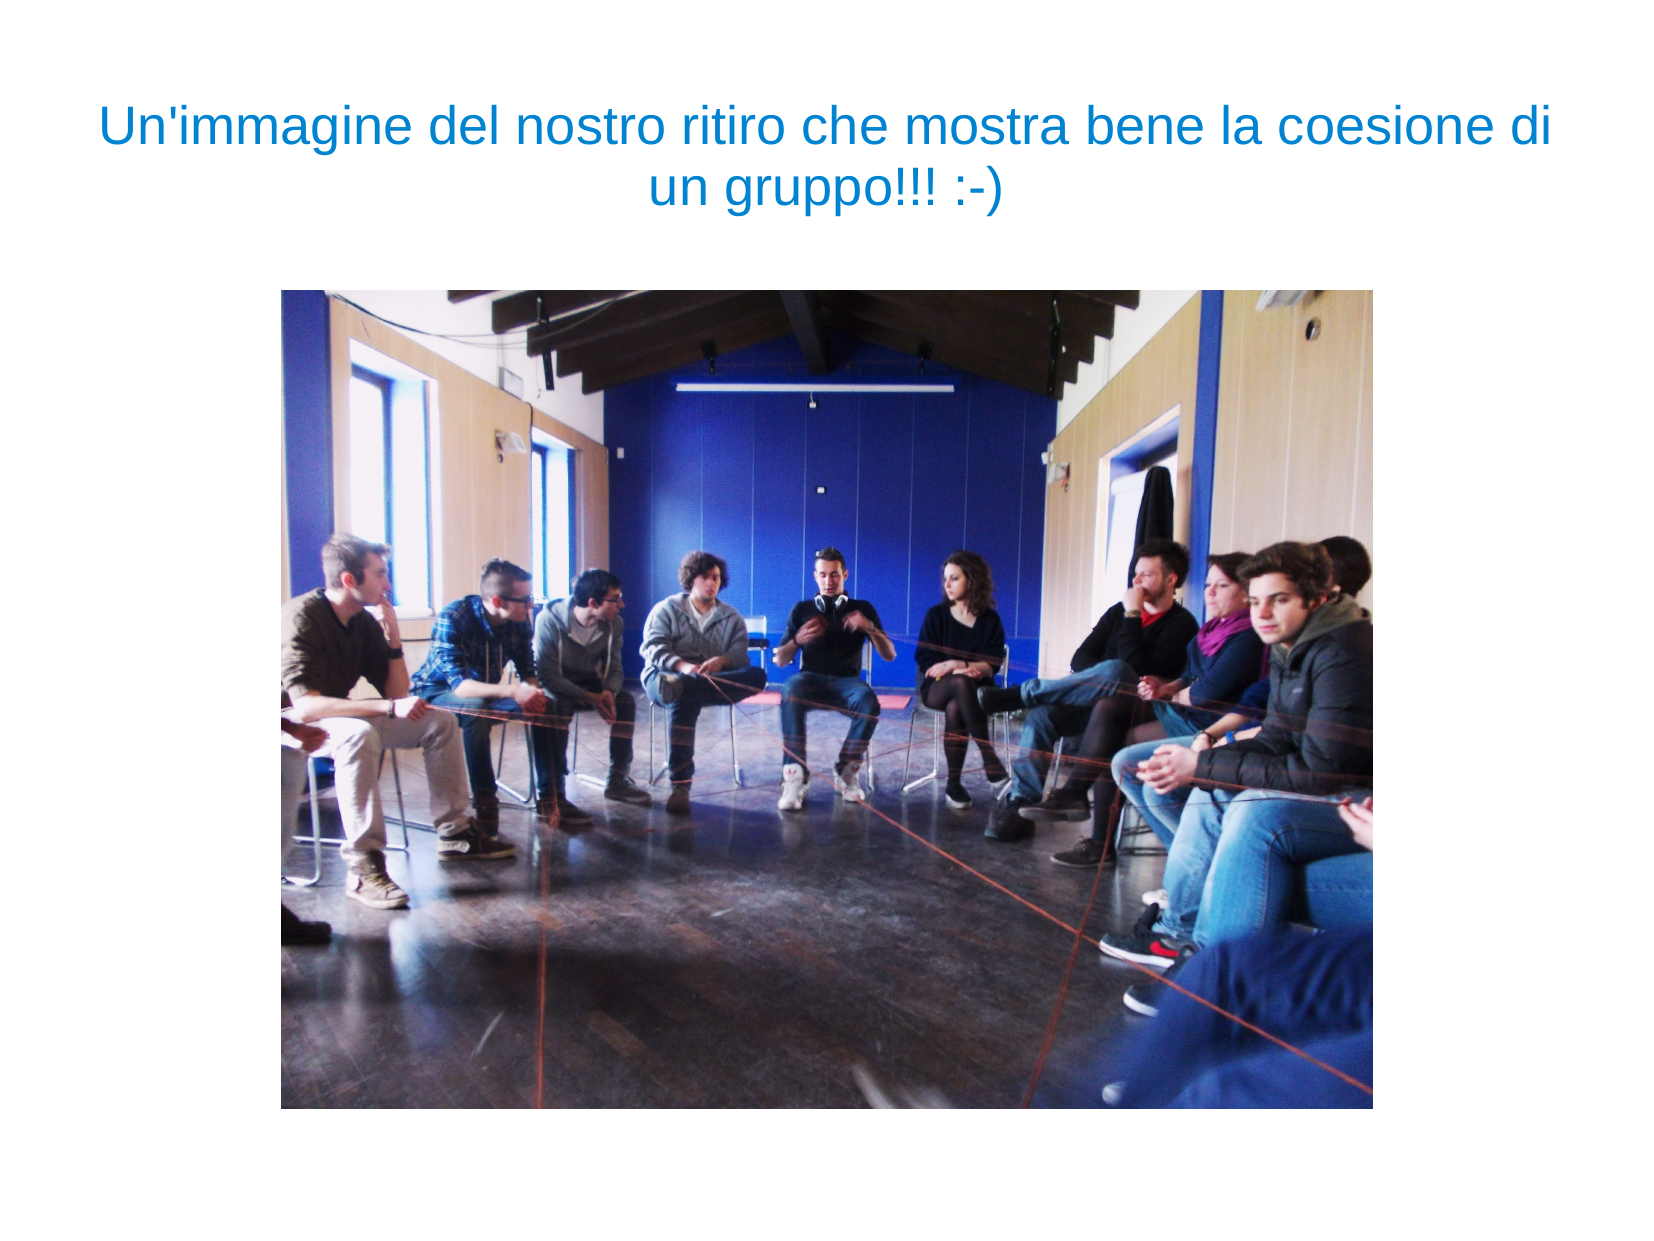

# Un'immagine del nostro ritiro che mostra bene la coesione di un gruppo!!! :-)